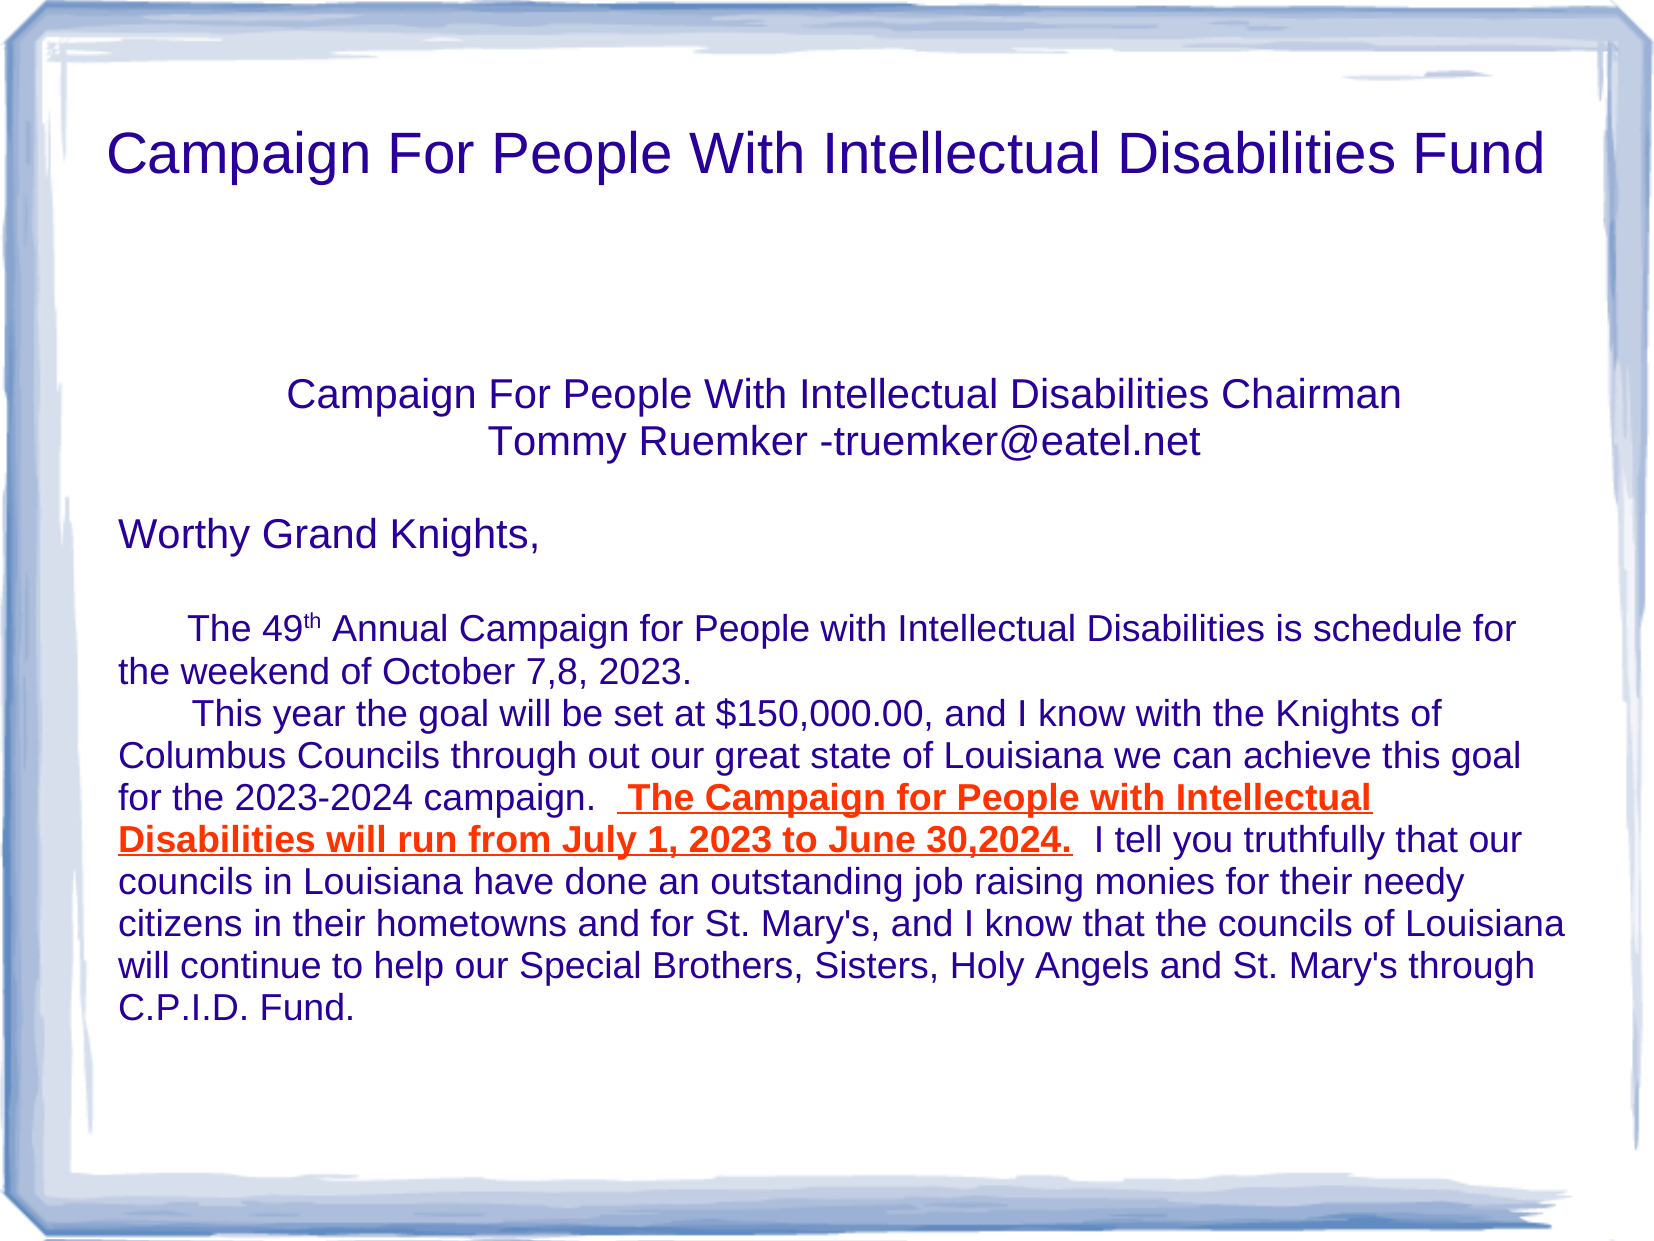

# Campaign For People With Intellectual Disabilities Fund
Campaign For People With Intellectual Disabilities Chairman
Tommy Ruemker -truemker@eatel.net
Worthy Grand Knights,
 The 49th Annual Campaign for People with Intellectual Disabilities is schedule for the weekend of October 7,8, 2023.
 This year the goal will be set at $150,000.00, and I know with the Knights of Columbus Councils through out our great state of Louisiana we can achieve this goal for the 2023-2024 campaign. The Campaign for People with Intellectual Disabilities will run from July 1, 2023 to June 30,2024. I tell you truthfully that our councils in Louisiana have done an outstanding job raising monies for their needy citizens in their hometowns and for St. Mary's, and I know that the councils of Louisiana will continue to help our Special Brothers, Sisters, Holy Angels and St. Mary's through C.P.I.D. Fund.